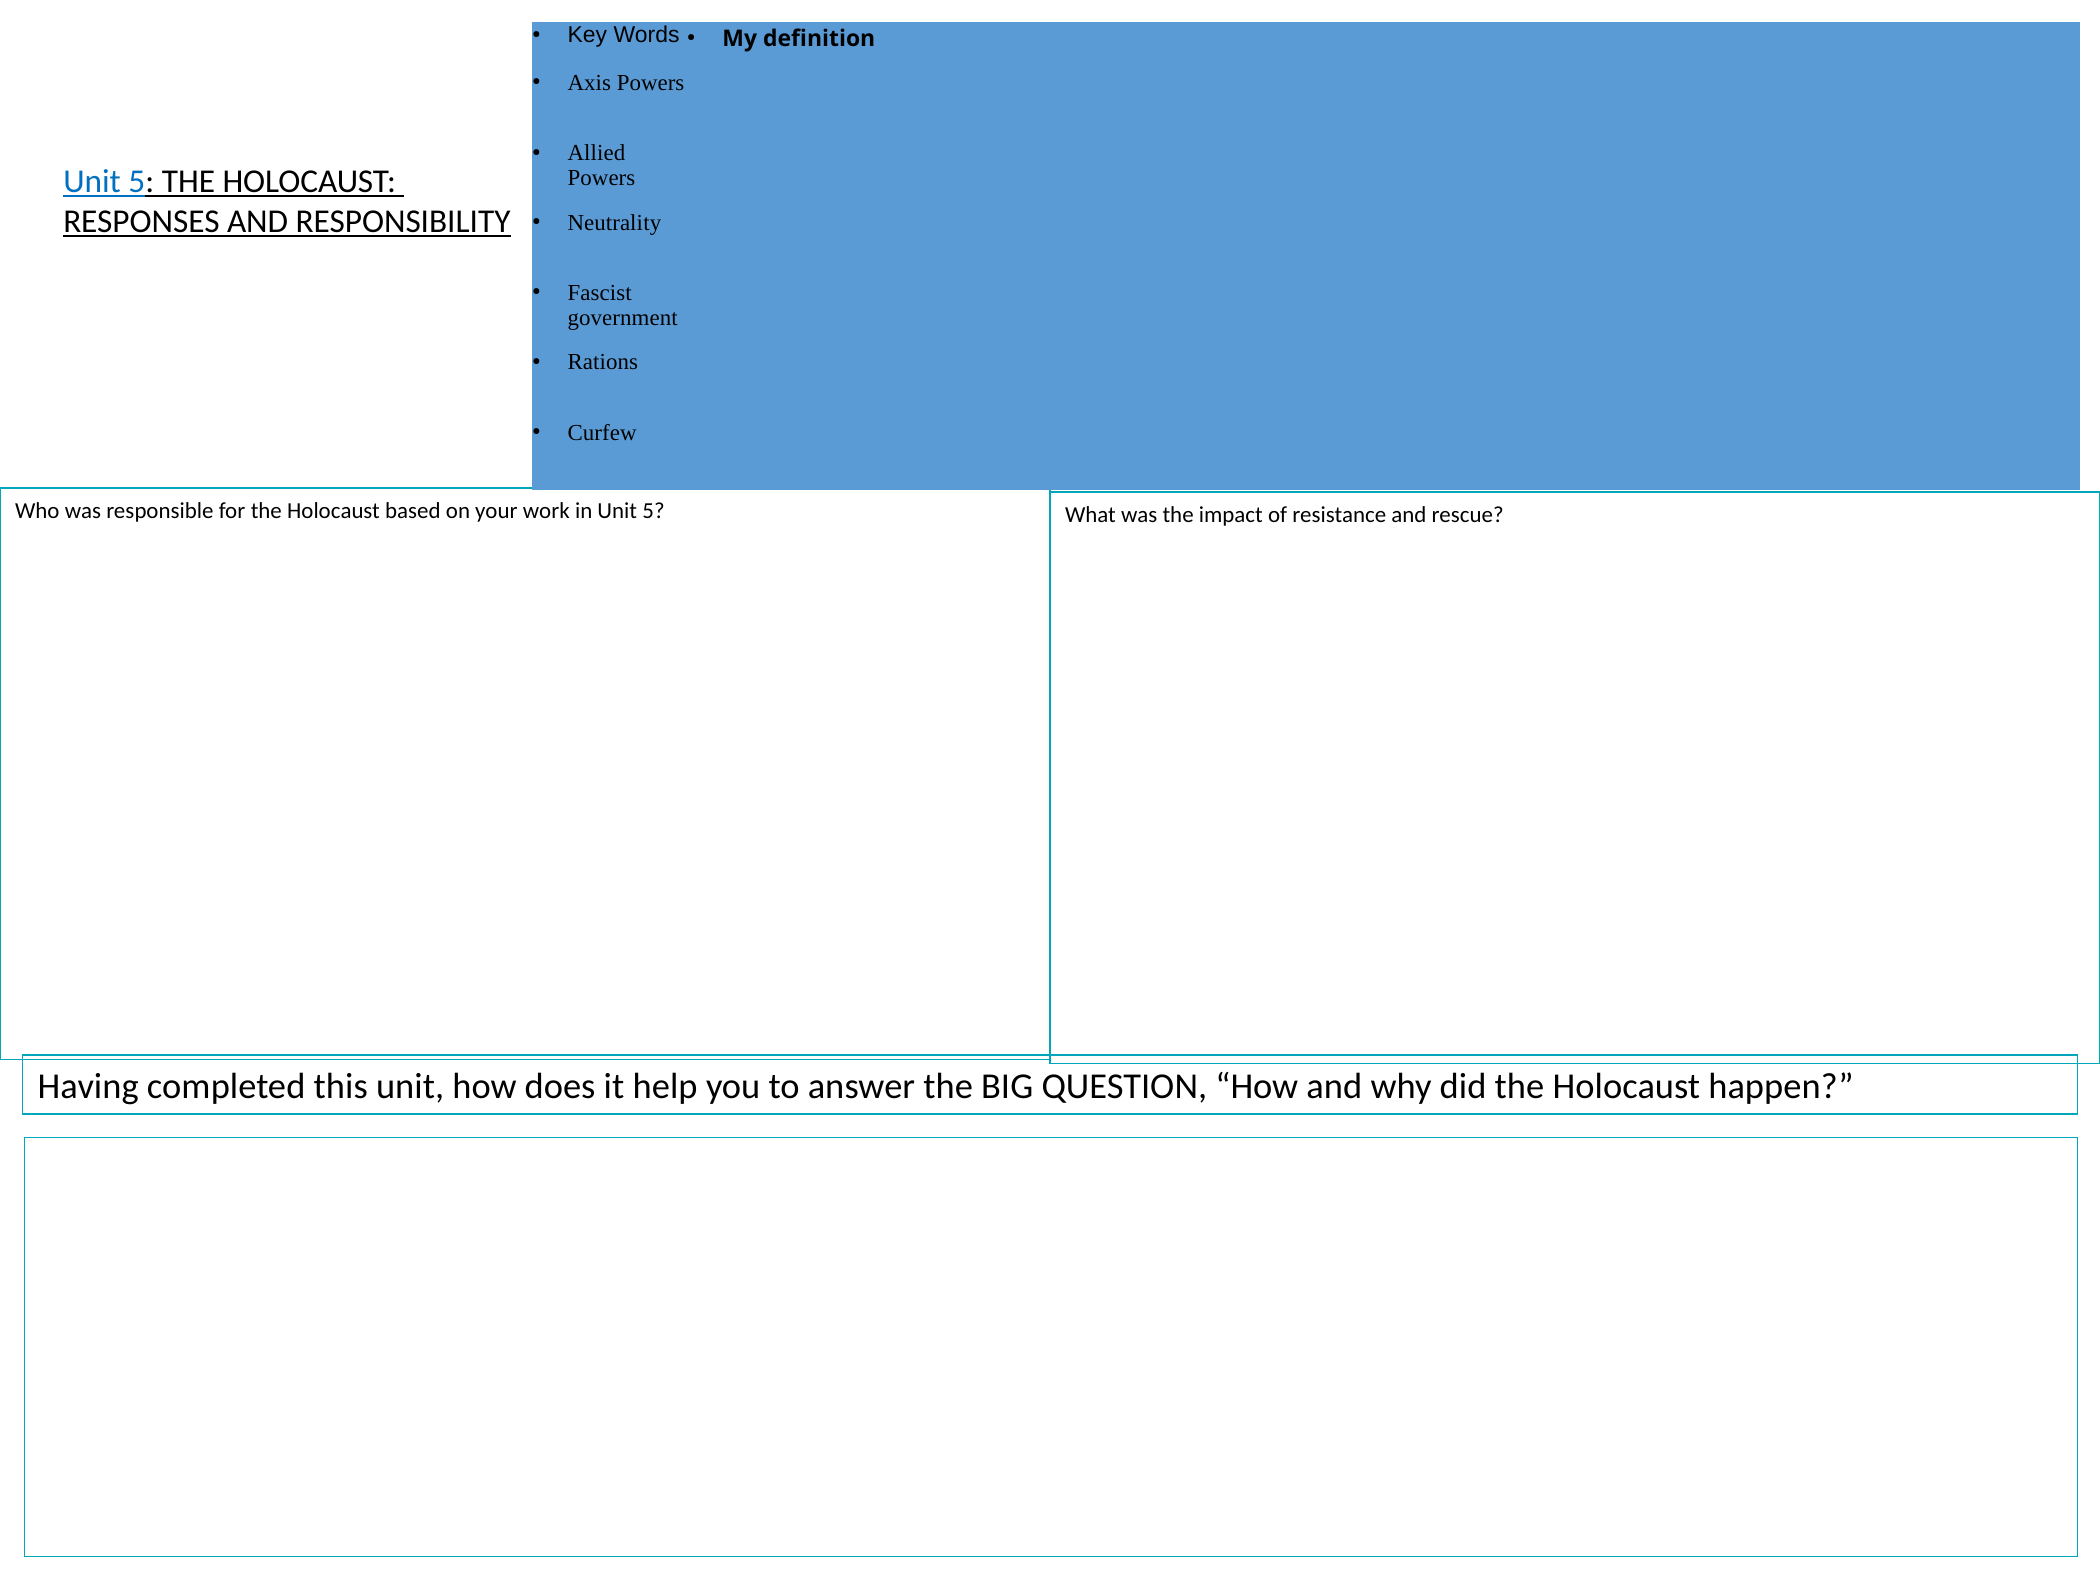

| Key Words | My definition |
| --- | --- |
| Axis Powers | |
| Allied Powers | |
| Neutrality | |
| Fascist government | |
| Rations | |
| Curfew | |
Unit 5: THE HOLOCAUST:
RESPONSES AND RESPONSIBILITY
Who was responsible for the Holocaust based on your work in Unit 5?
What was the impact of resistance and rescue?
Having completed this unit, how does it help you to answer the BIG QUESTION, “How and why did the Holocaust happen?”